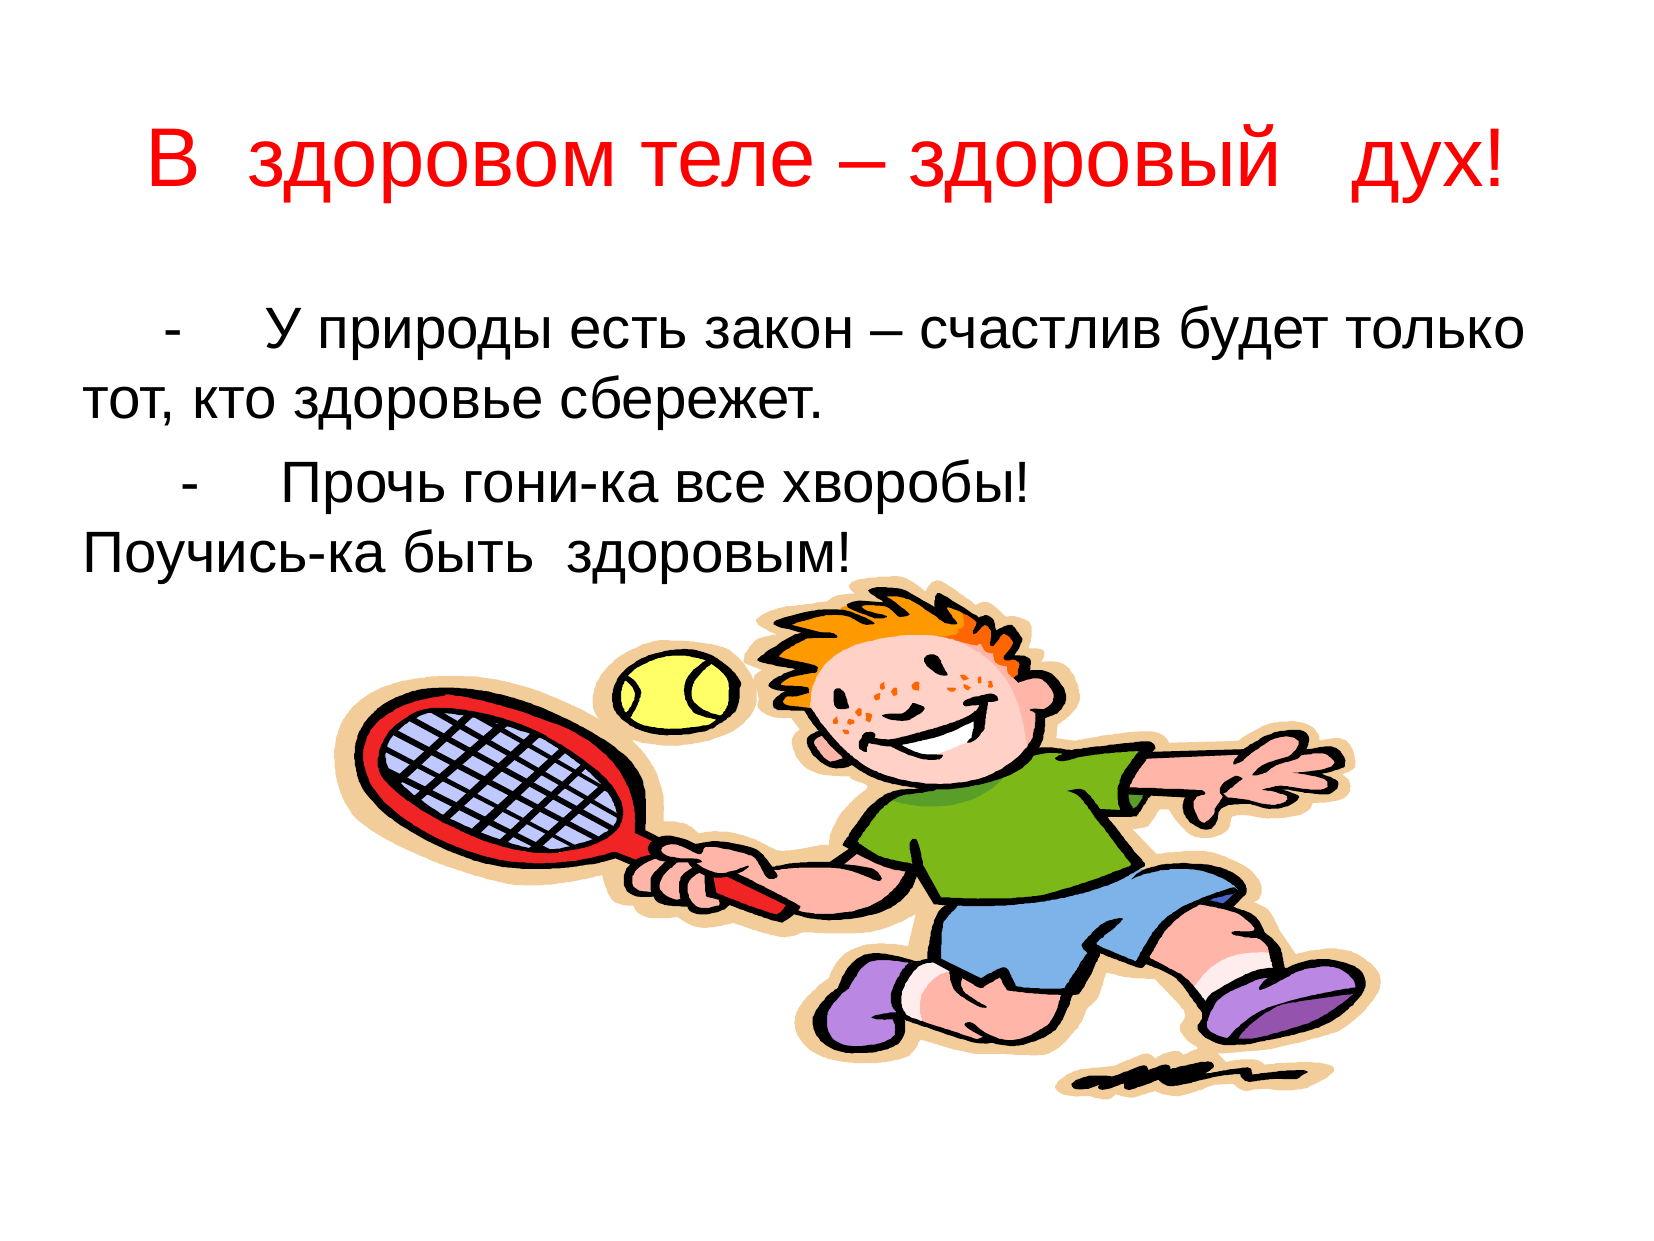

# В здоровом теле – здоровый дух!
 - У природы есть закон – счастлив будет только тот, кто здоровье сбережет.
 - Прочь гони-ка все хворобы! Поучись-ка быть здоровым!